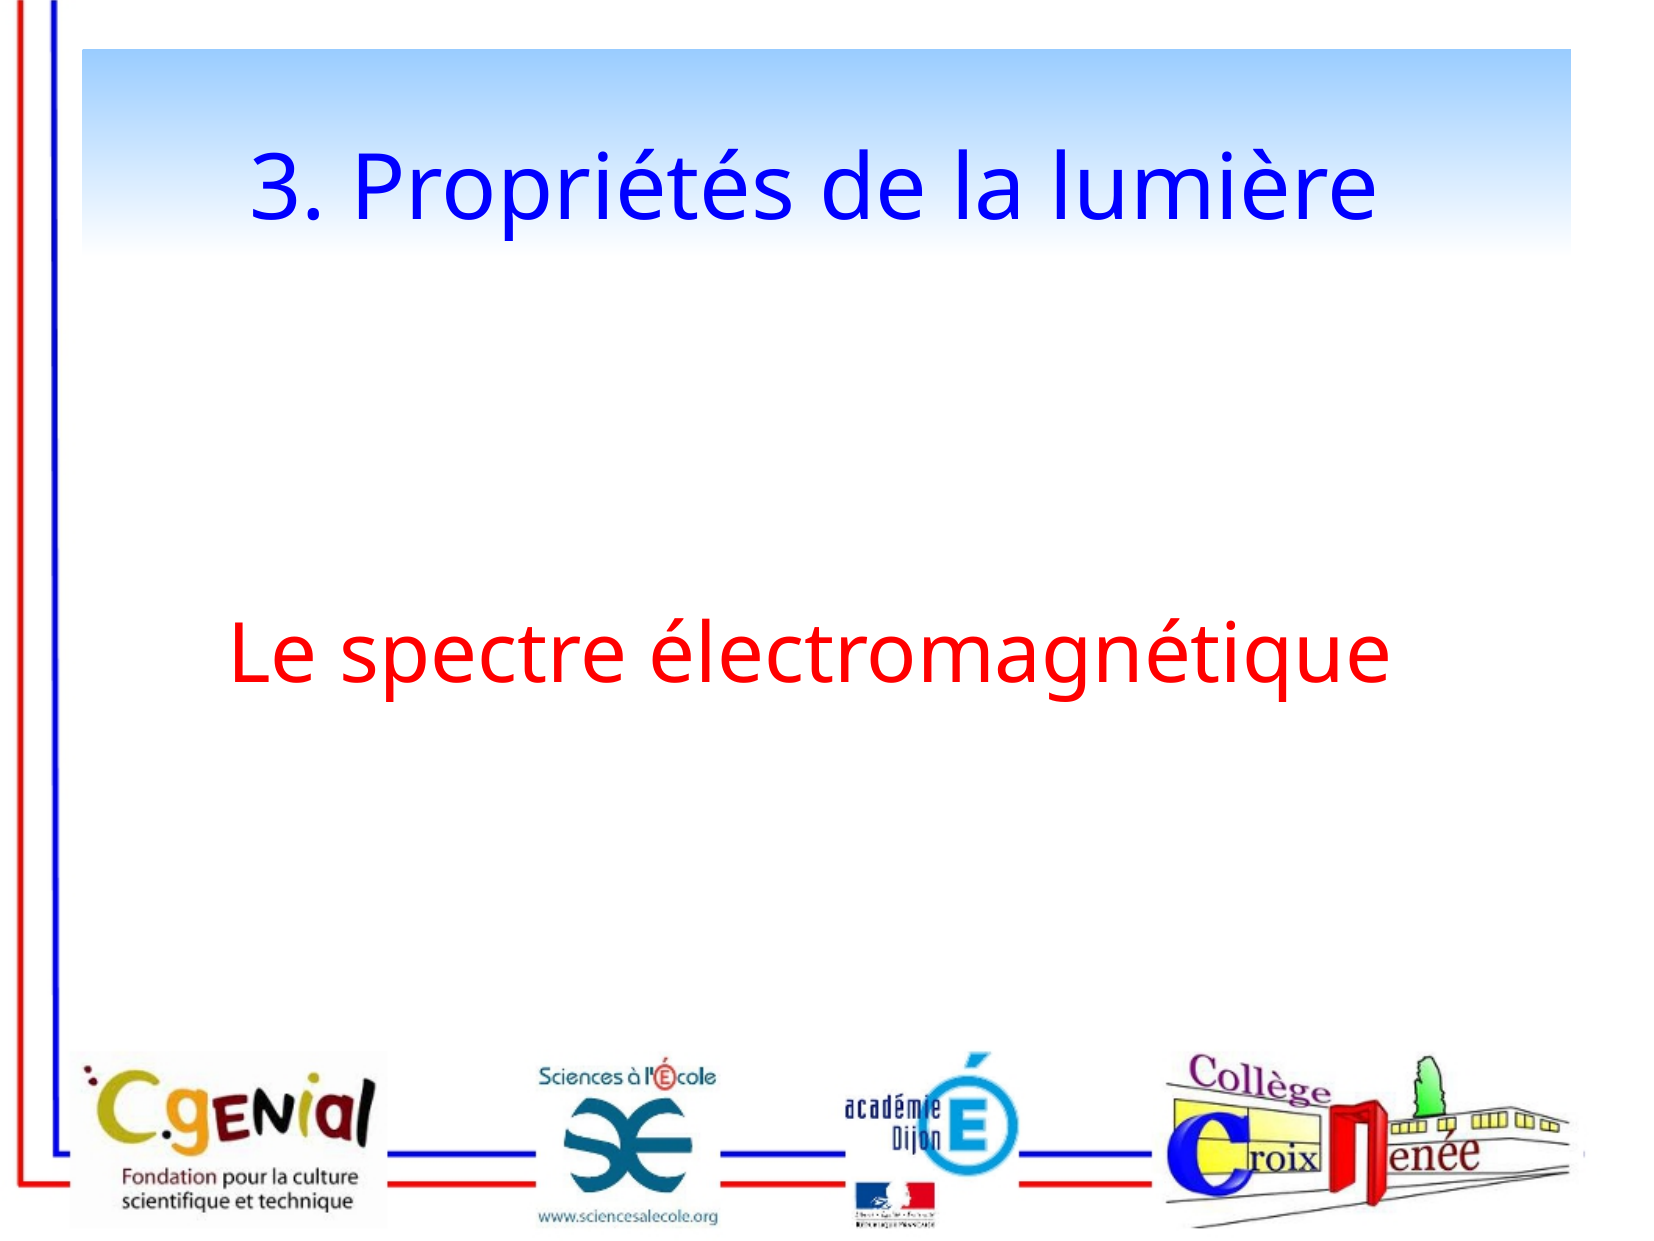

# 3. Propriétés de la lumière
Le spectre électromagnétique